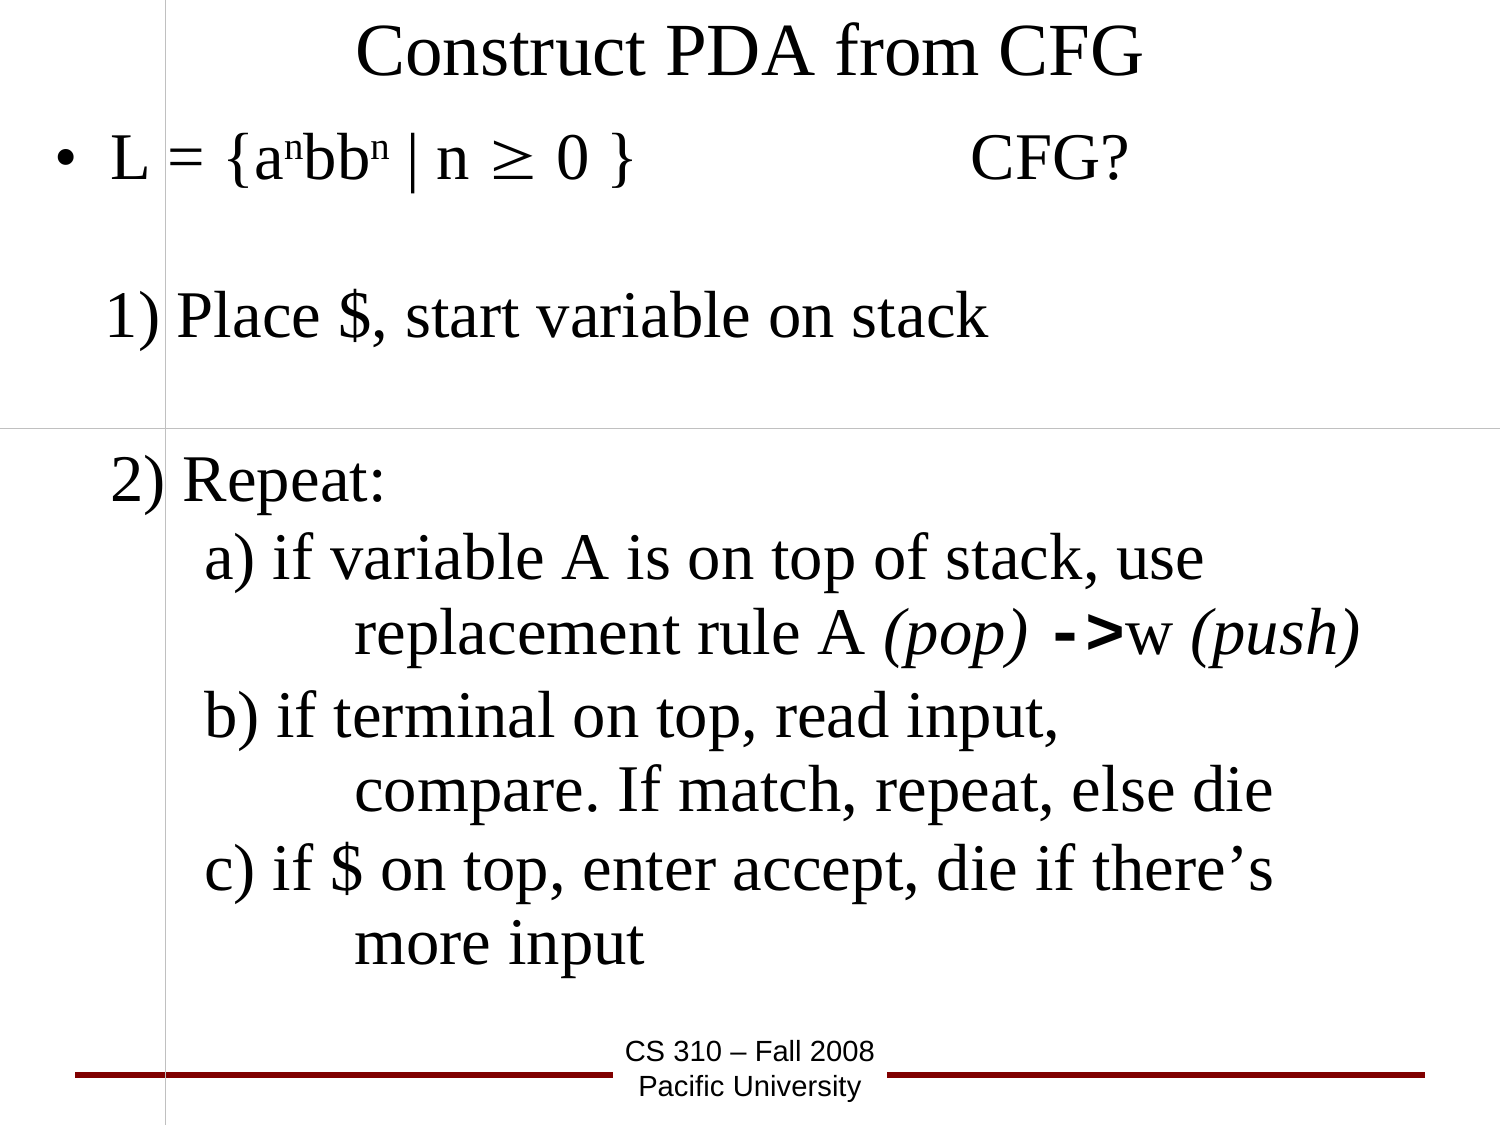

# Construct PDA from CFG
L = {anbbn | n  0 } 		 CFG?
 1) Place $, start variable on stack
	2) Repeat:
		a) if variable A is on top of stack, use 			replacement rule A (pop) ->w (push)
		b) if terminal on top, read input, 				compare. If match, repeat, else die
		c) if $ on top, enter accept, die if there’s 		more input